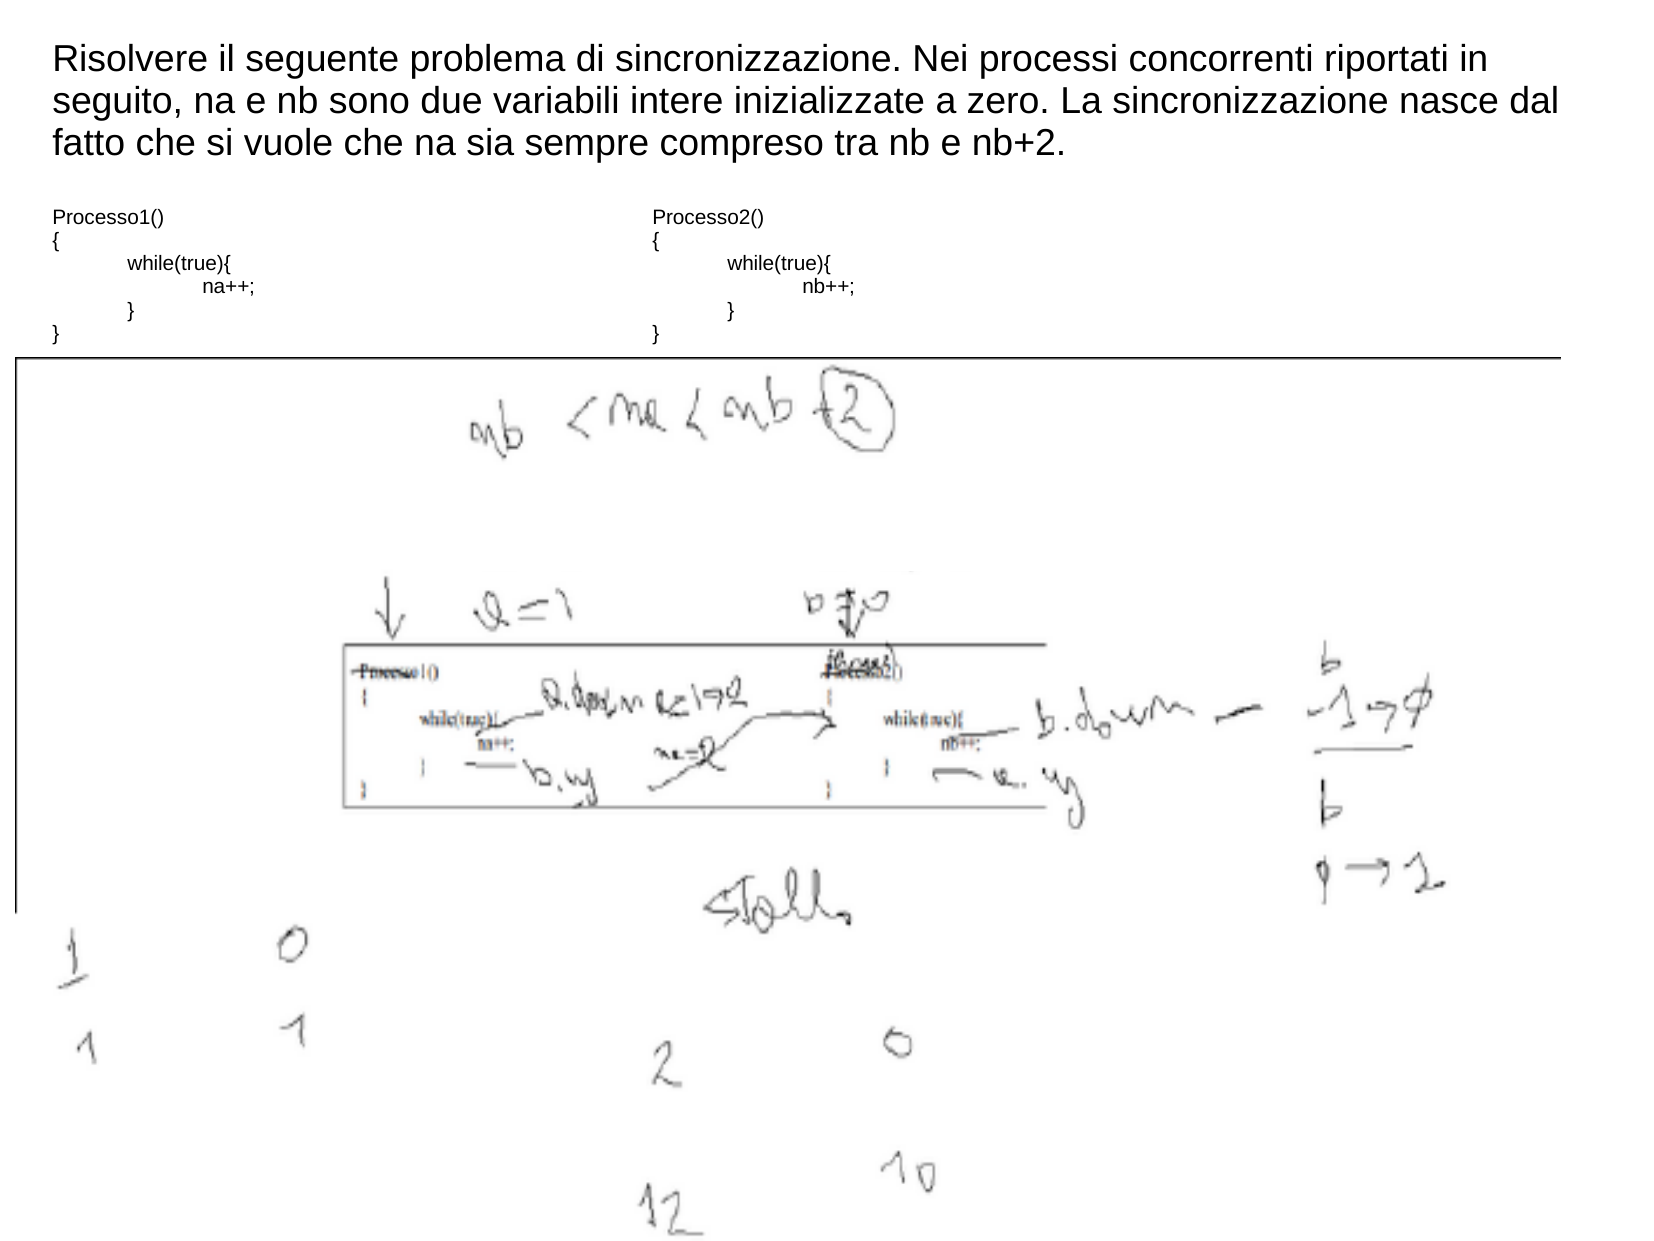

Risolvere il seguente problema di sincronizzazione. Nei processi concorrenti riportati in seguito, na e nb sono due variabili intere inizializzate a zero. La sincronizzazione nasce dal fatto che si vuole che na sia sempre compreso tra nb e nb+2.
Processo1()							Processo2()
{								{
	while(true){							while(true){
		na++;								nb++;
	}								}
}								}